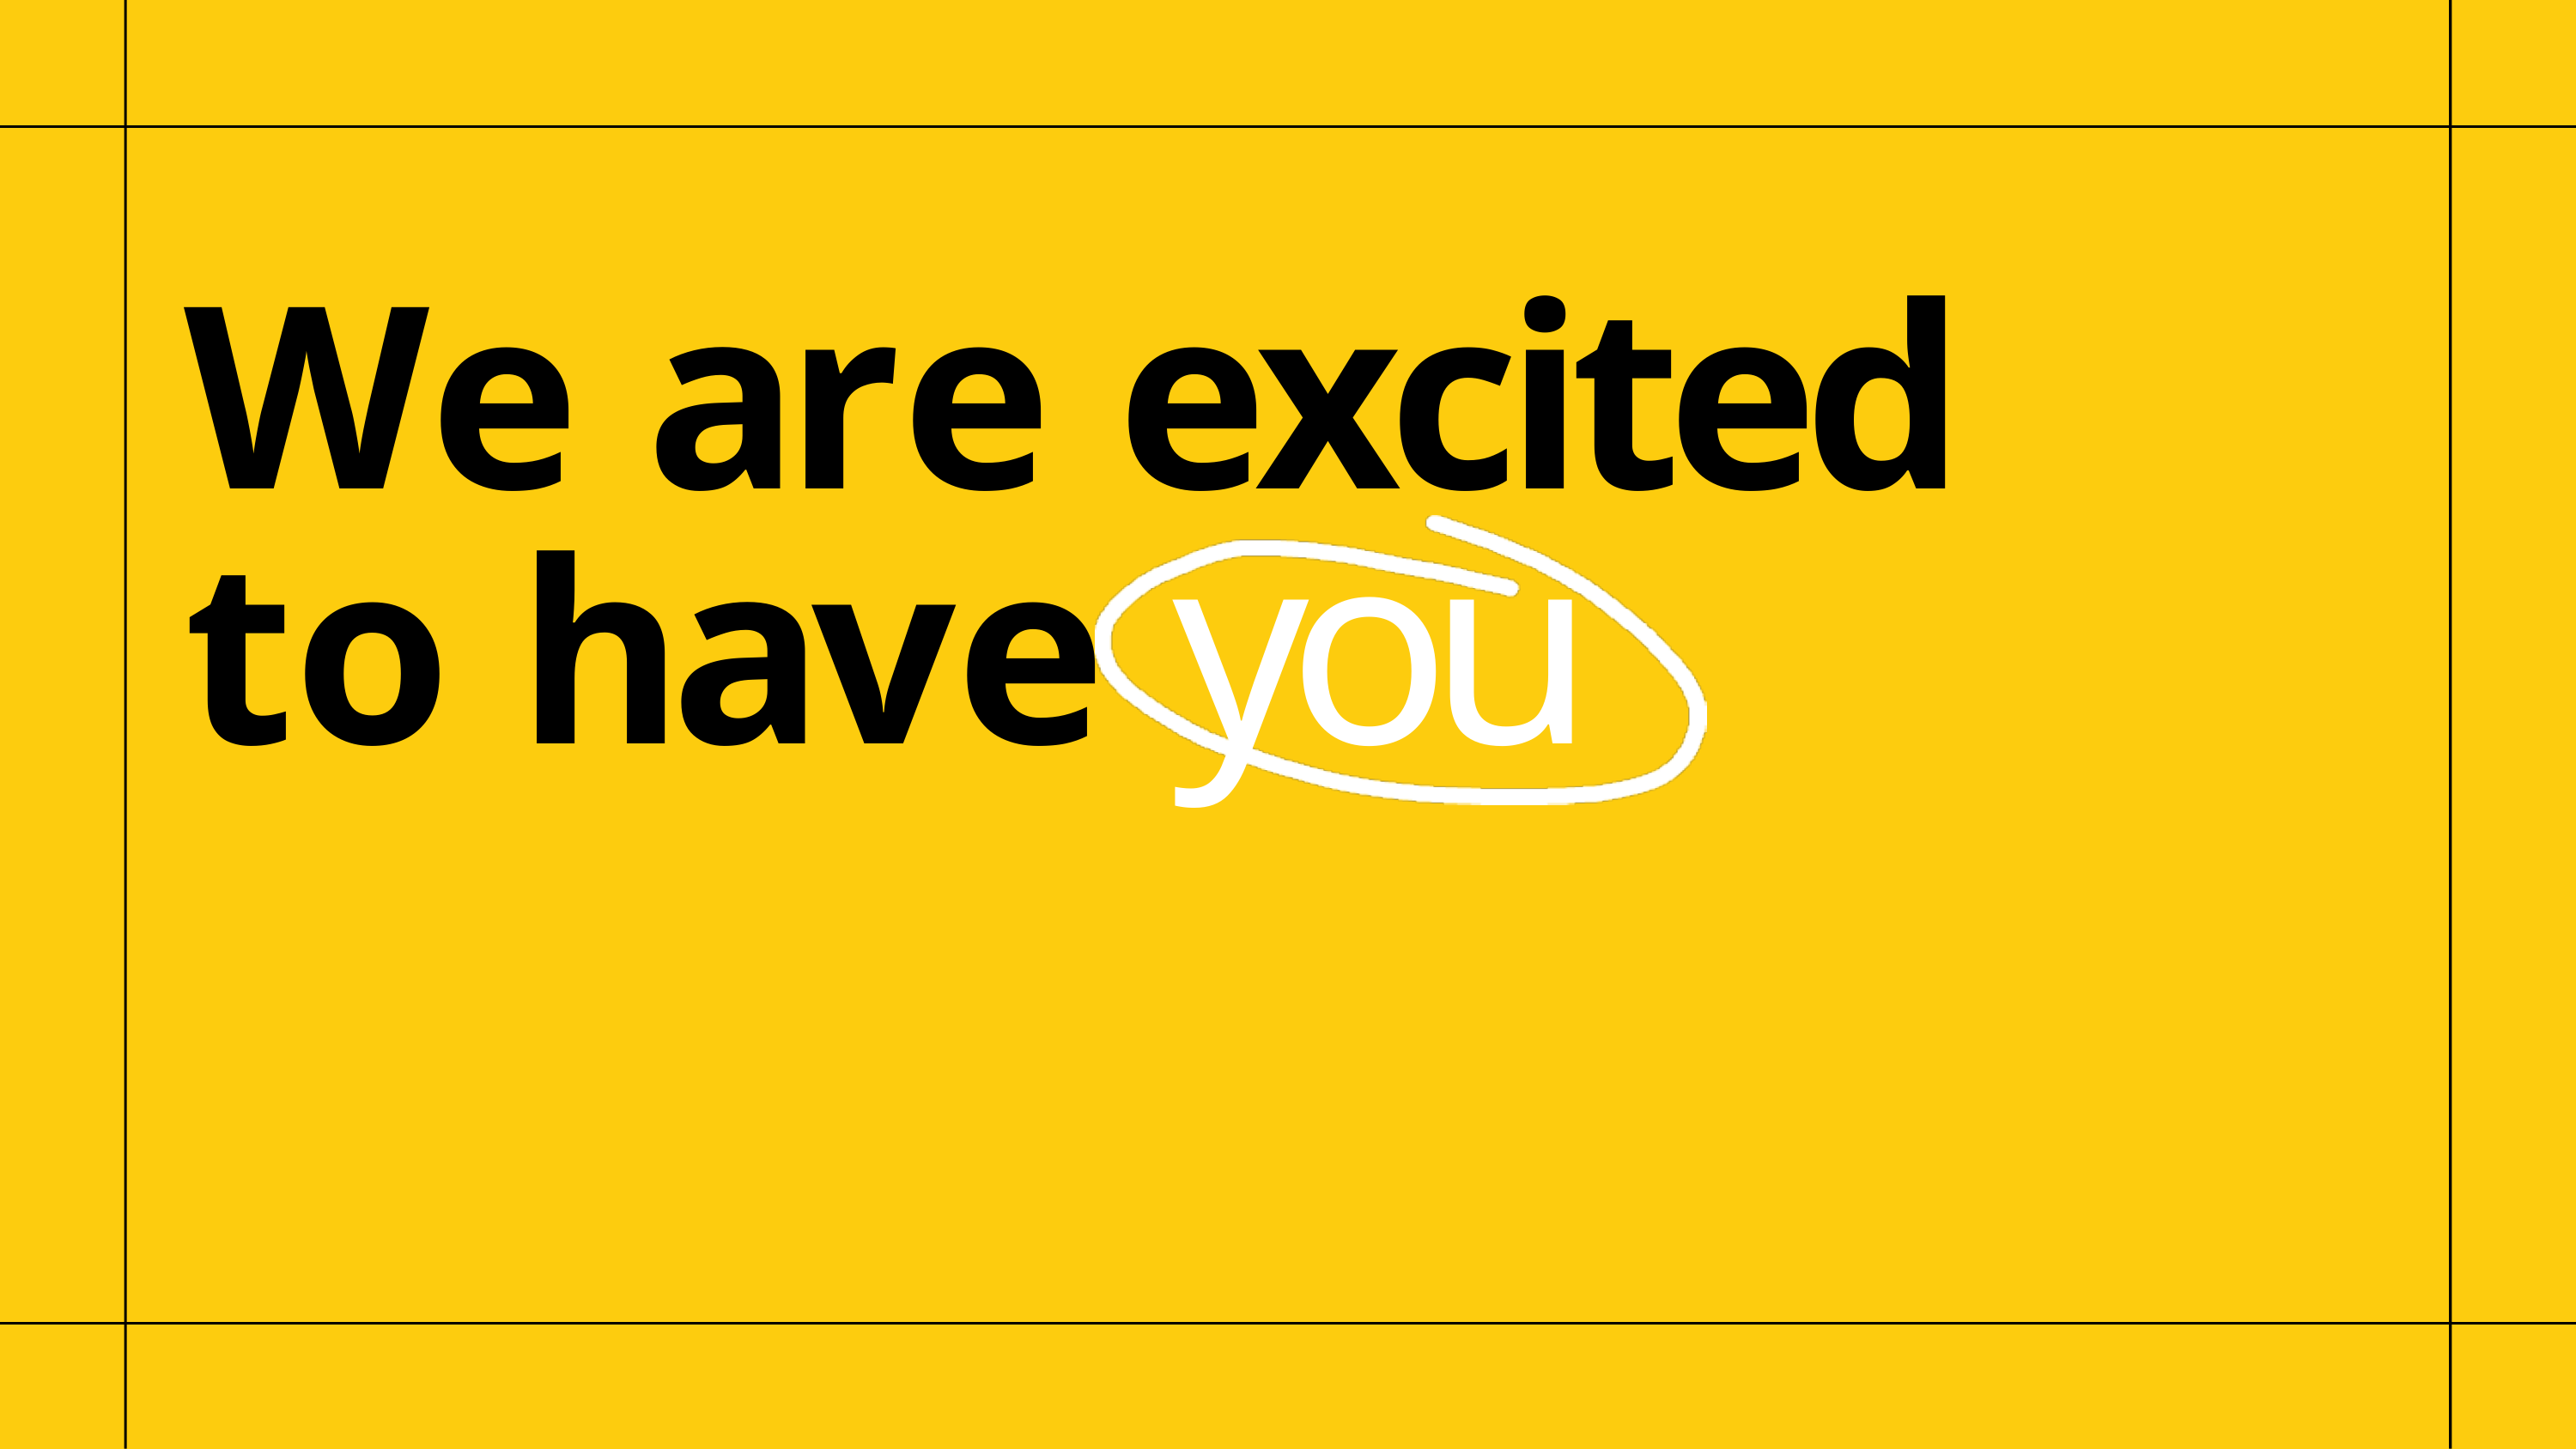

# We are excited to have you